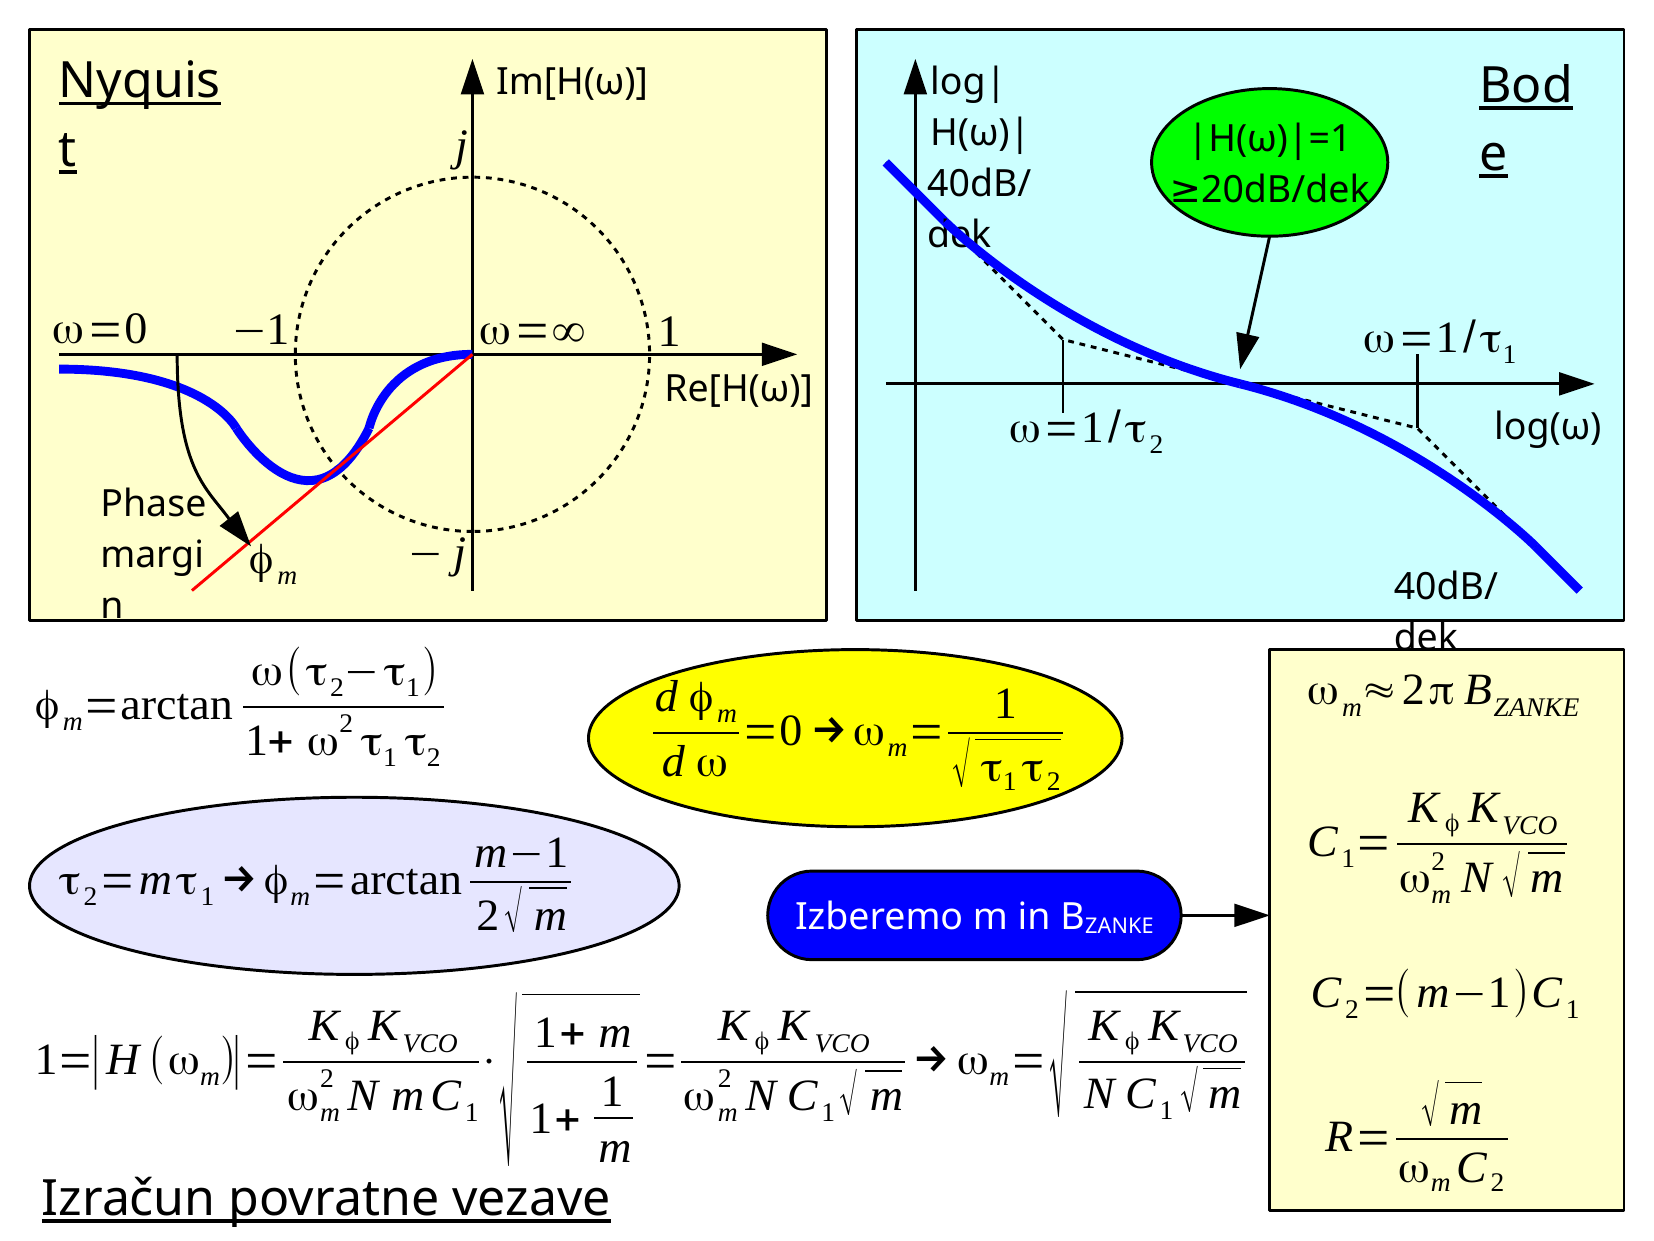

Nyquist
Bode
Im[H(ω)]
log|H(ω)|
|H(ω)|=1
≥20dB/dek
40dB/dek
Re[H(ω)]
log(ω)
Phase
margin
40dB/dek
Izberemo m in BZANKE
Izračun povratne vezave